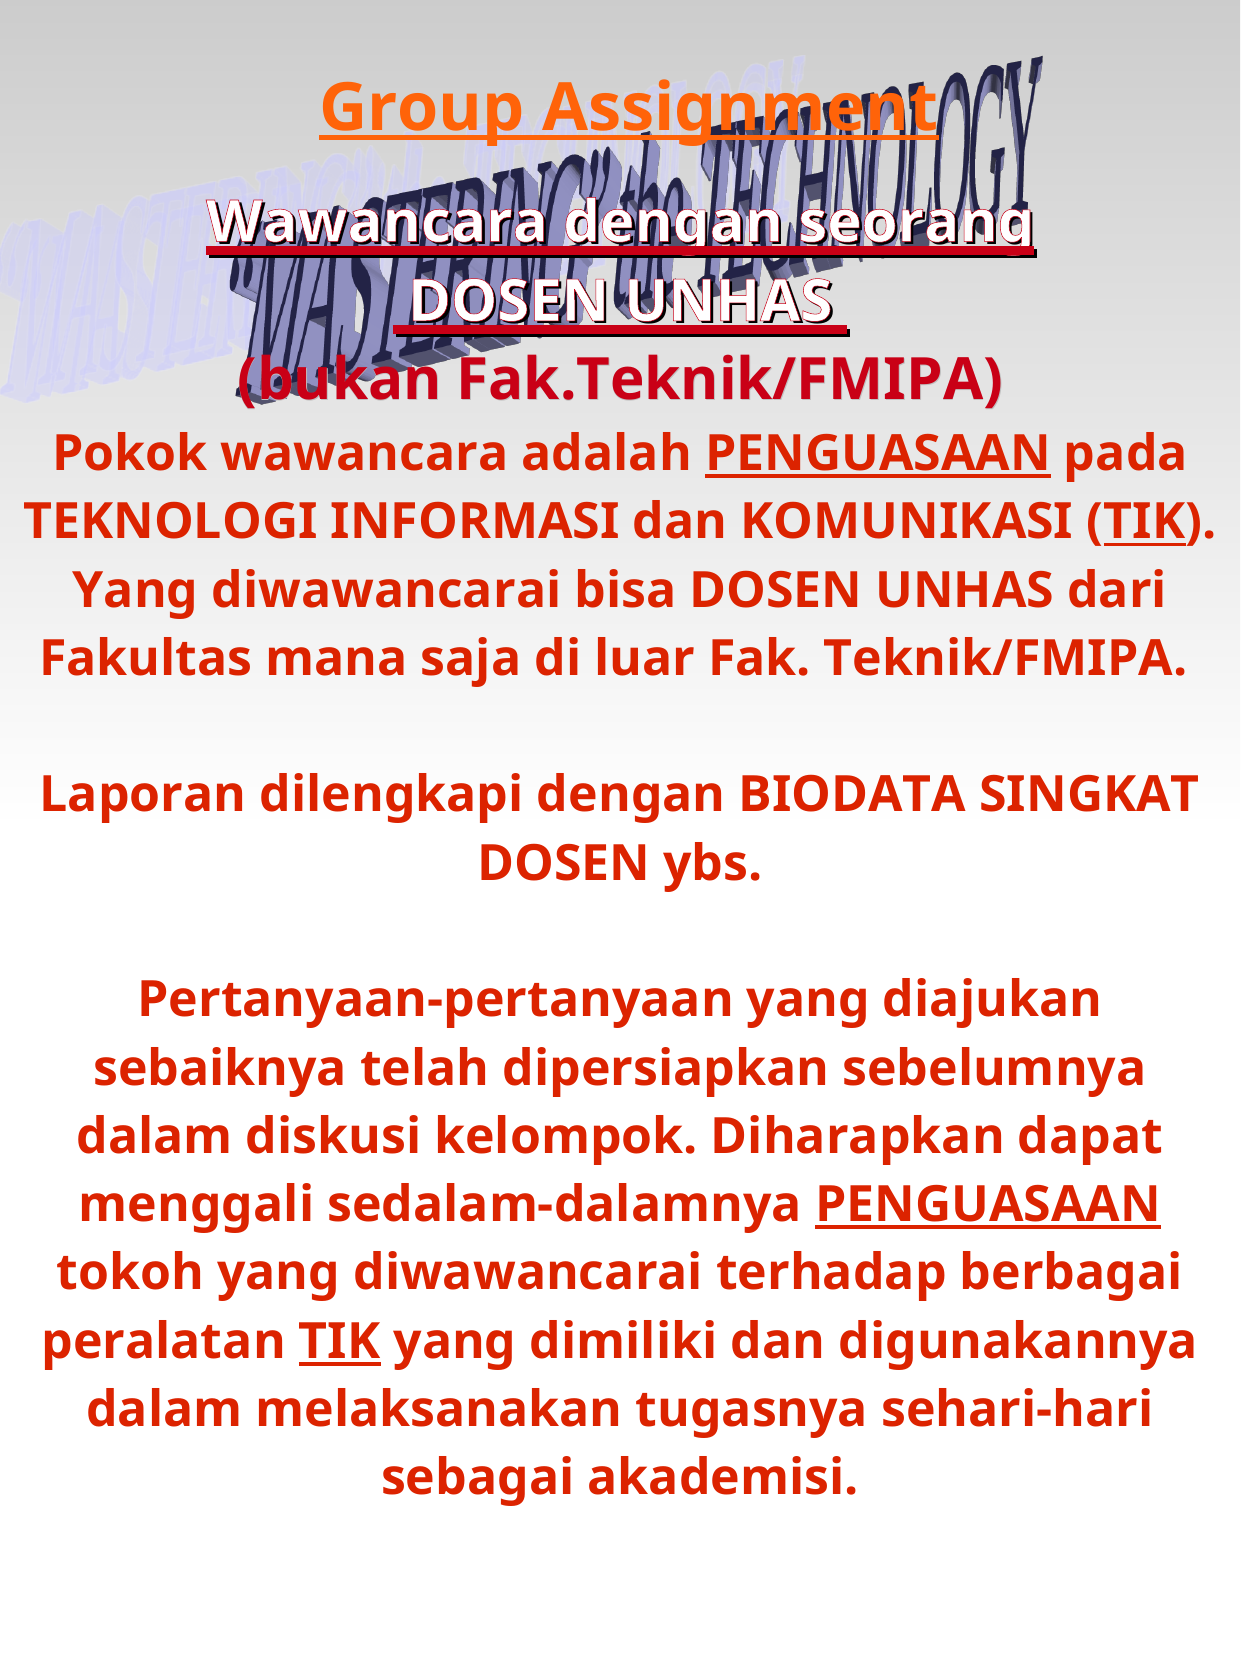

“MASTERING” the TECHNOLOGY
# Group Assignment
Wawancara dengan seorang
 DOSEN UNHAS
(bukan Fak.Teknik/FMIPA)
Pokok wawancara adalah PENGUASAAN pada TEKNOLOGI INFORMASI dan KOMUNIKASI (TIK). Yang diwawancarai bisa DOSEN UNHAS dari Fakultas mana saja di luar Fak. Teknik/FMIPA.
Laporan dilengkapi dengan BIODATA SINGKAT DOSEN ybs.
Pertanyaan-pertanyaan yang diajukan sebaiknya telah dipersiapkan sebelumnya dalam diskusi kelompok. Diharapkan dapat menggali sedalam-dalamnya PENGUASAAN tokoh yang diwawancarai terhadap berbagai peralatan TIK yang dimiliki dan digunakannya dalam melaksanakan tugasnya sehari-hari sebagai akademisi.